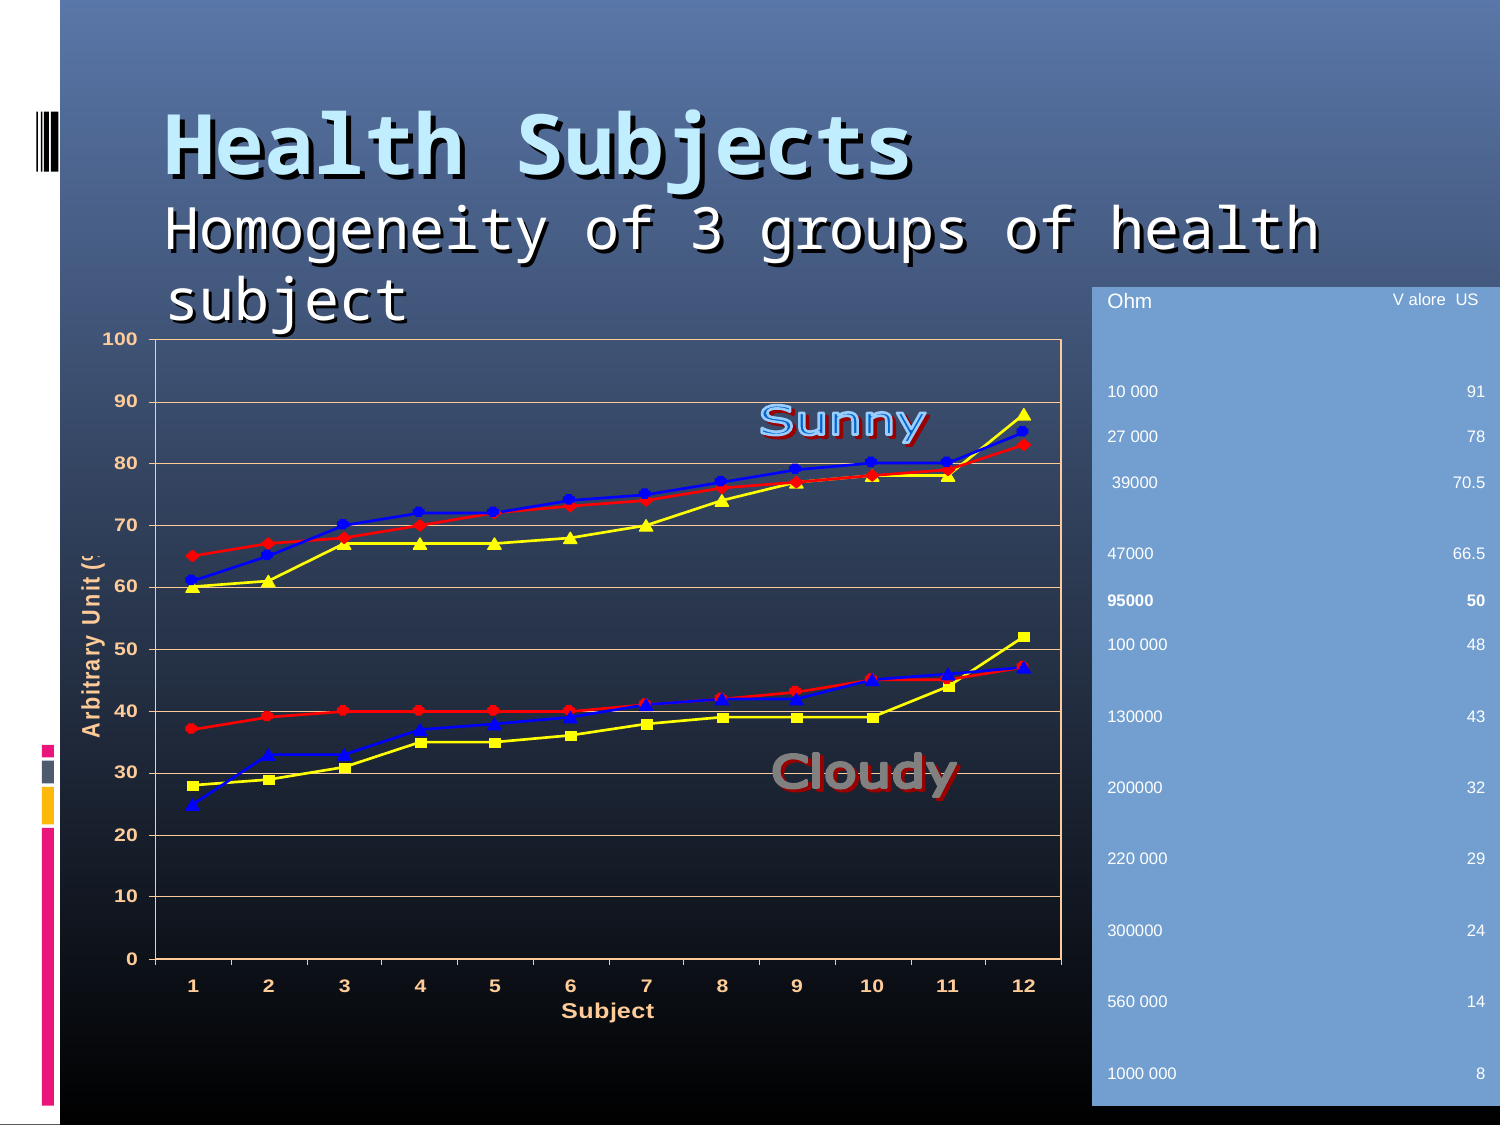

Health Subjects
Homogeneity of 3 groups of health subject
| Ohm | V alore US |
| --- | --- |
| 10 000 | 91 |
| 27 000 | 78 |
| 39000 | 70.5 |
| 47000 | 66.5 |
| 95000 | 50 |
| 100 000 | 48 |
| 130000 | 43 |
| 200000 | 32 |
| 220 000 | 29 |
| 300000 | 24 |
| 560 000 | 14 |
| 1000 000 | 8 |